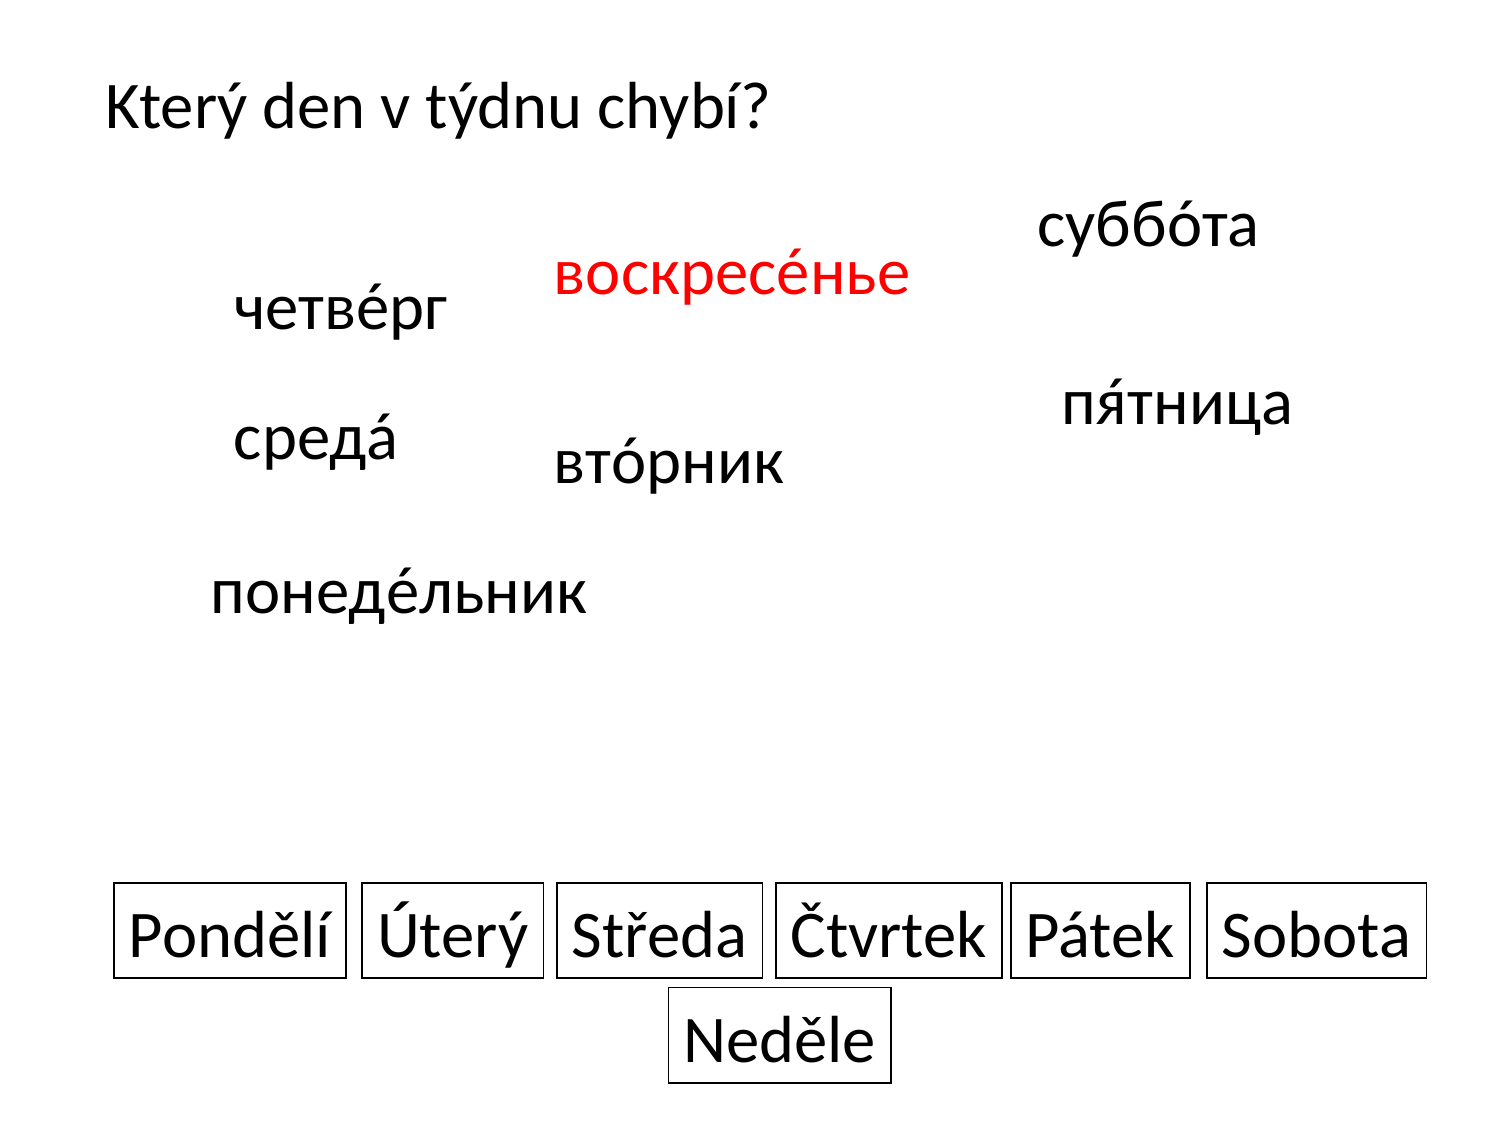

Který den v týdnu chybí?
суббóта
воскресéнье
четвéрг
´
пятница
средá
втóрник
понедéльник
Pondělí
Úterý
Středa
Čtvrtek
Pátek
Sobota
Neděle